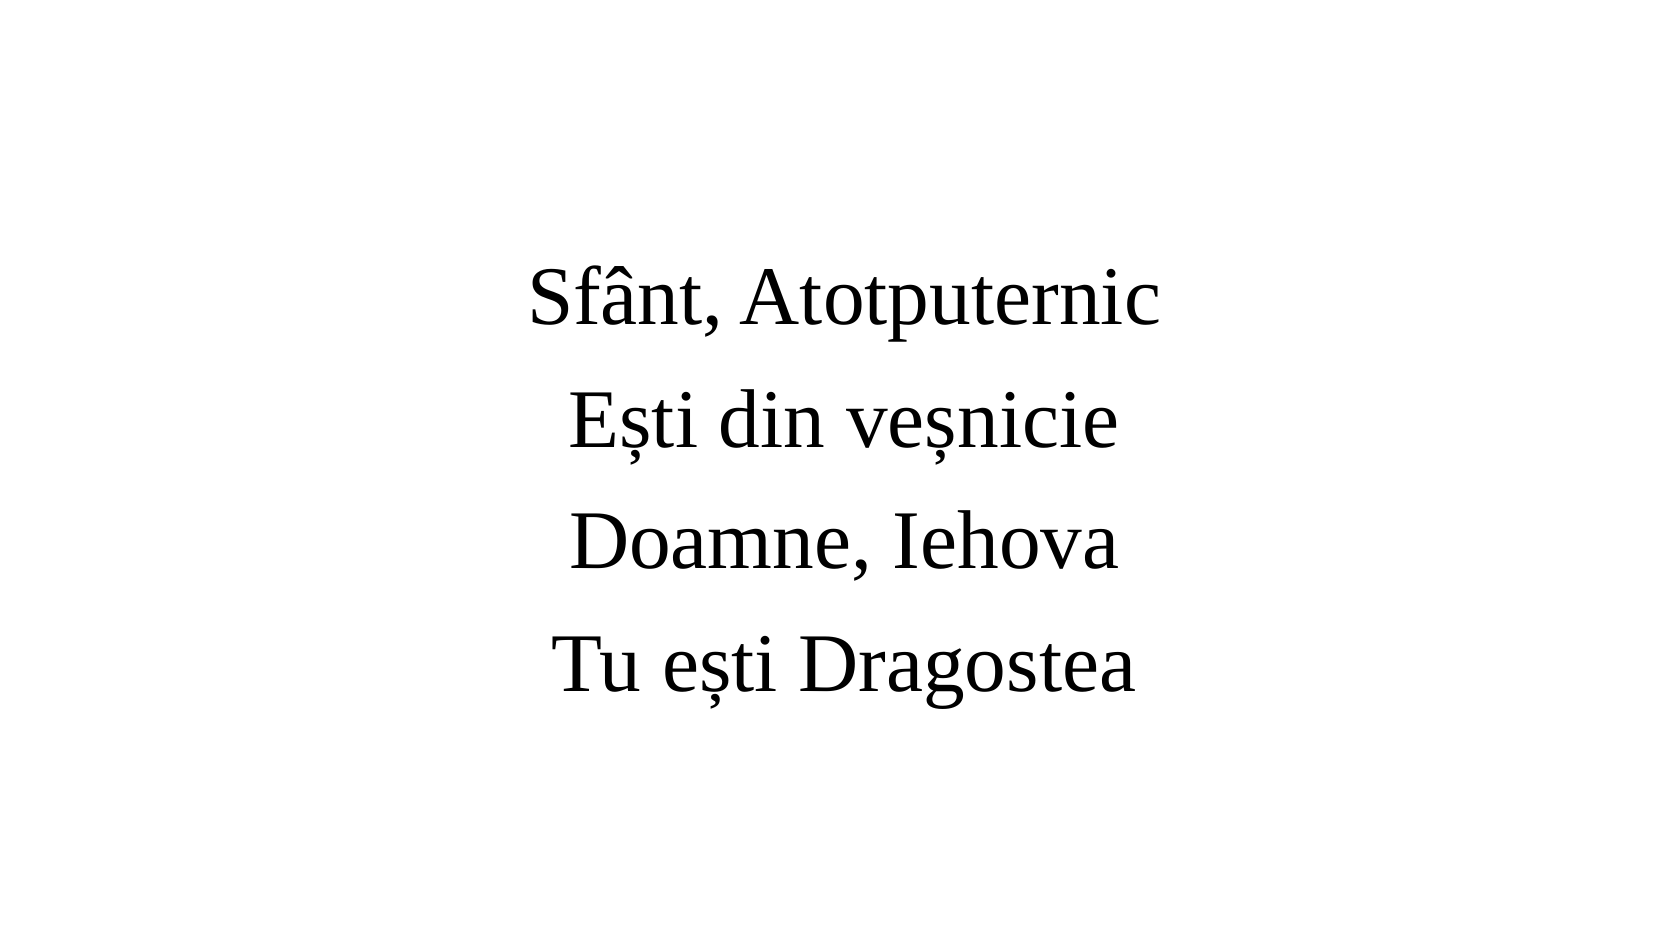

# Sfânt, Atotputernic
Ești din veșnicie
Doamne, Iehova
Tu ești Dragostea